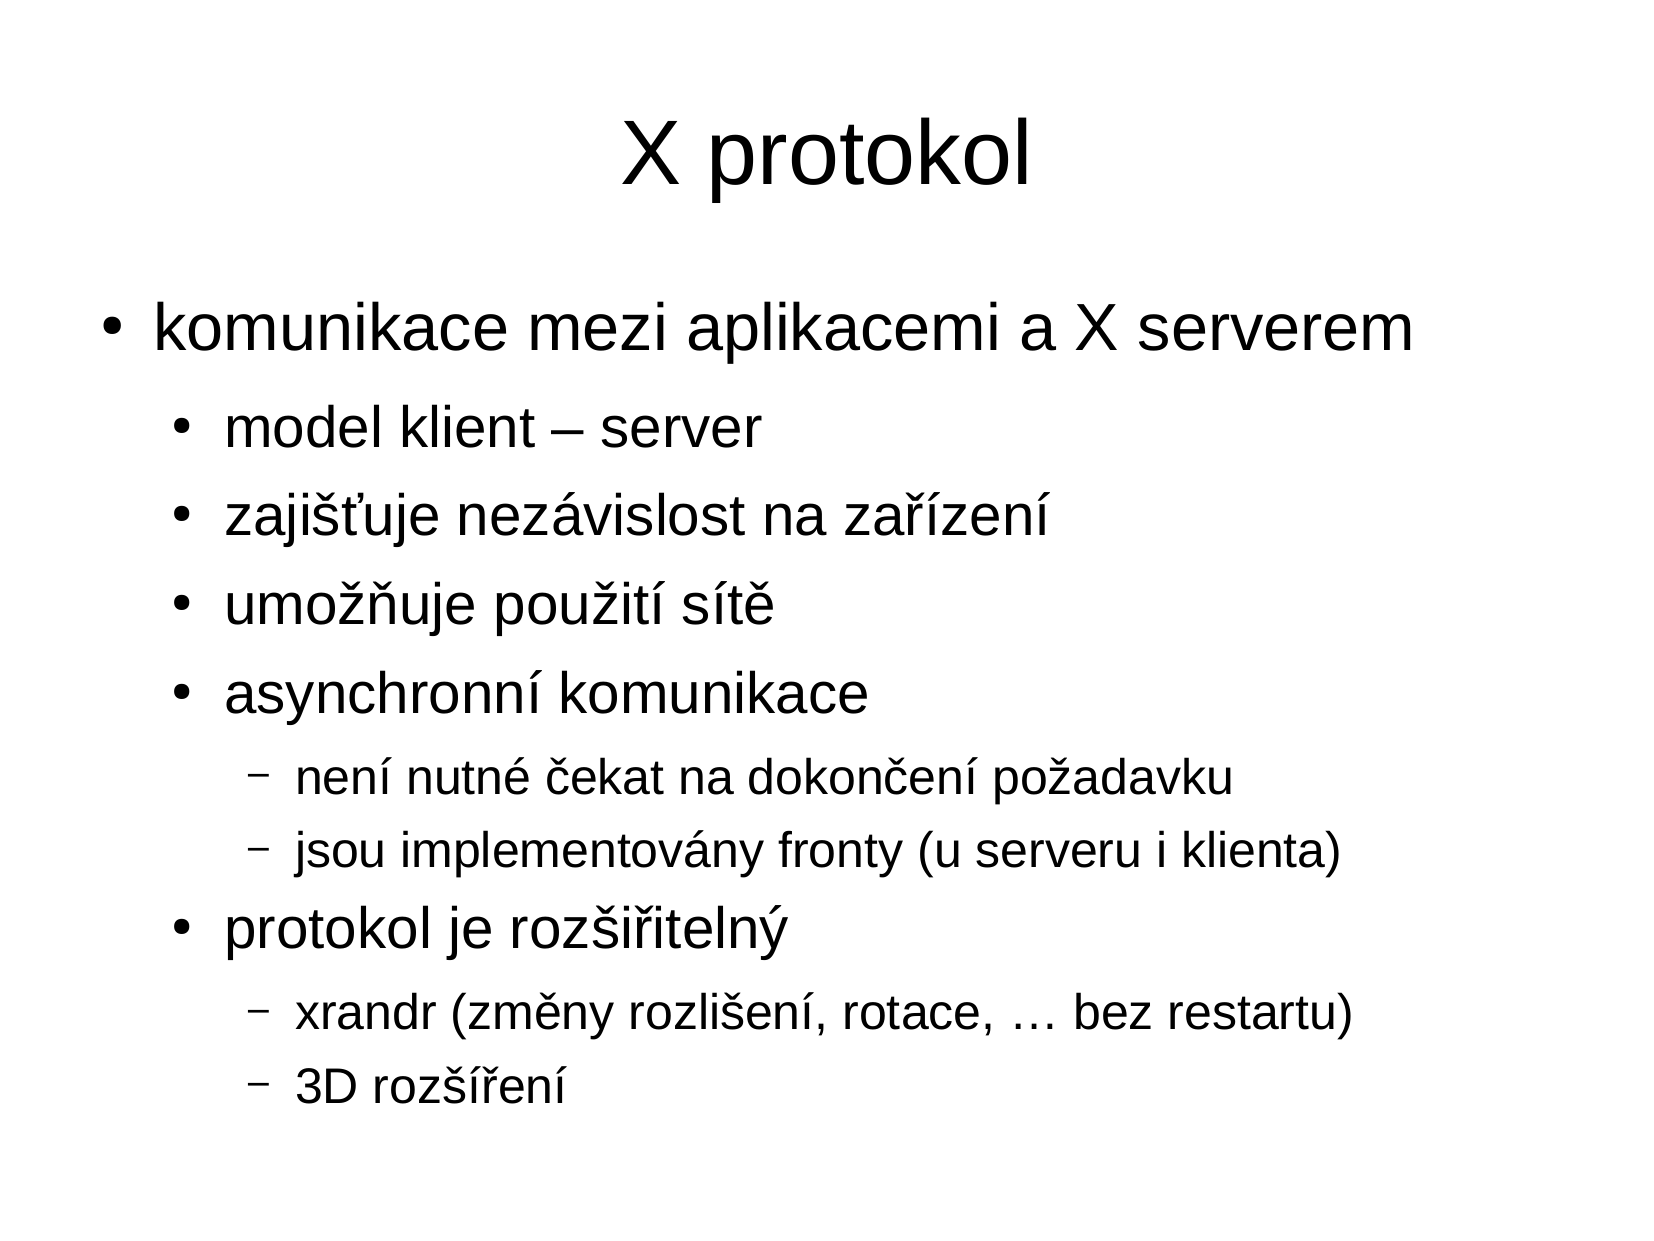

# X protokol
komunikace mezi aplikacemi a X serverem
model klient – server
zajišťuje nezávislost na zařízení
umožňuje použití sítě
asynchronní komunikace
není nutné čekat na dokončení požadavku
jsou implementovány fronty (u serveru i klienta)
protokol je rozšiřitelný
xrandr (změny rozlišení, rotace, … bez restartu)
3D rozšíření